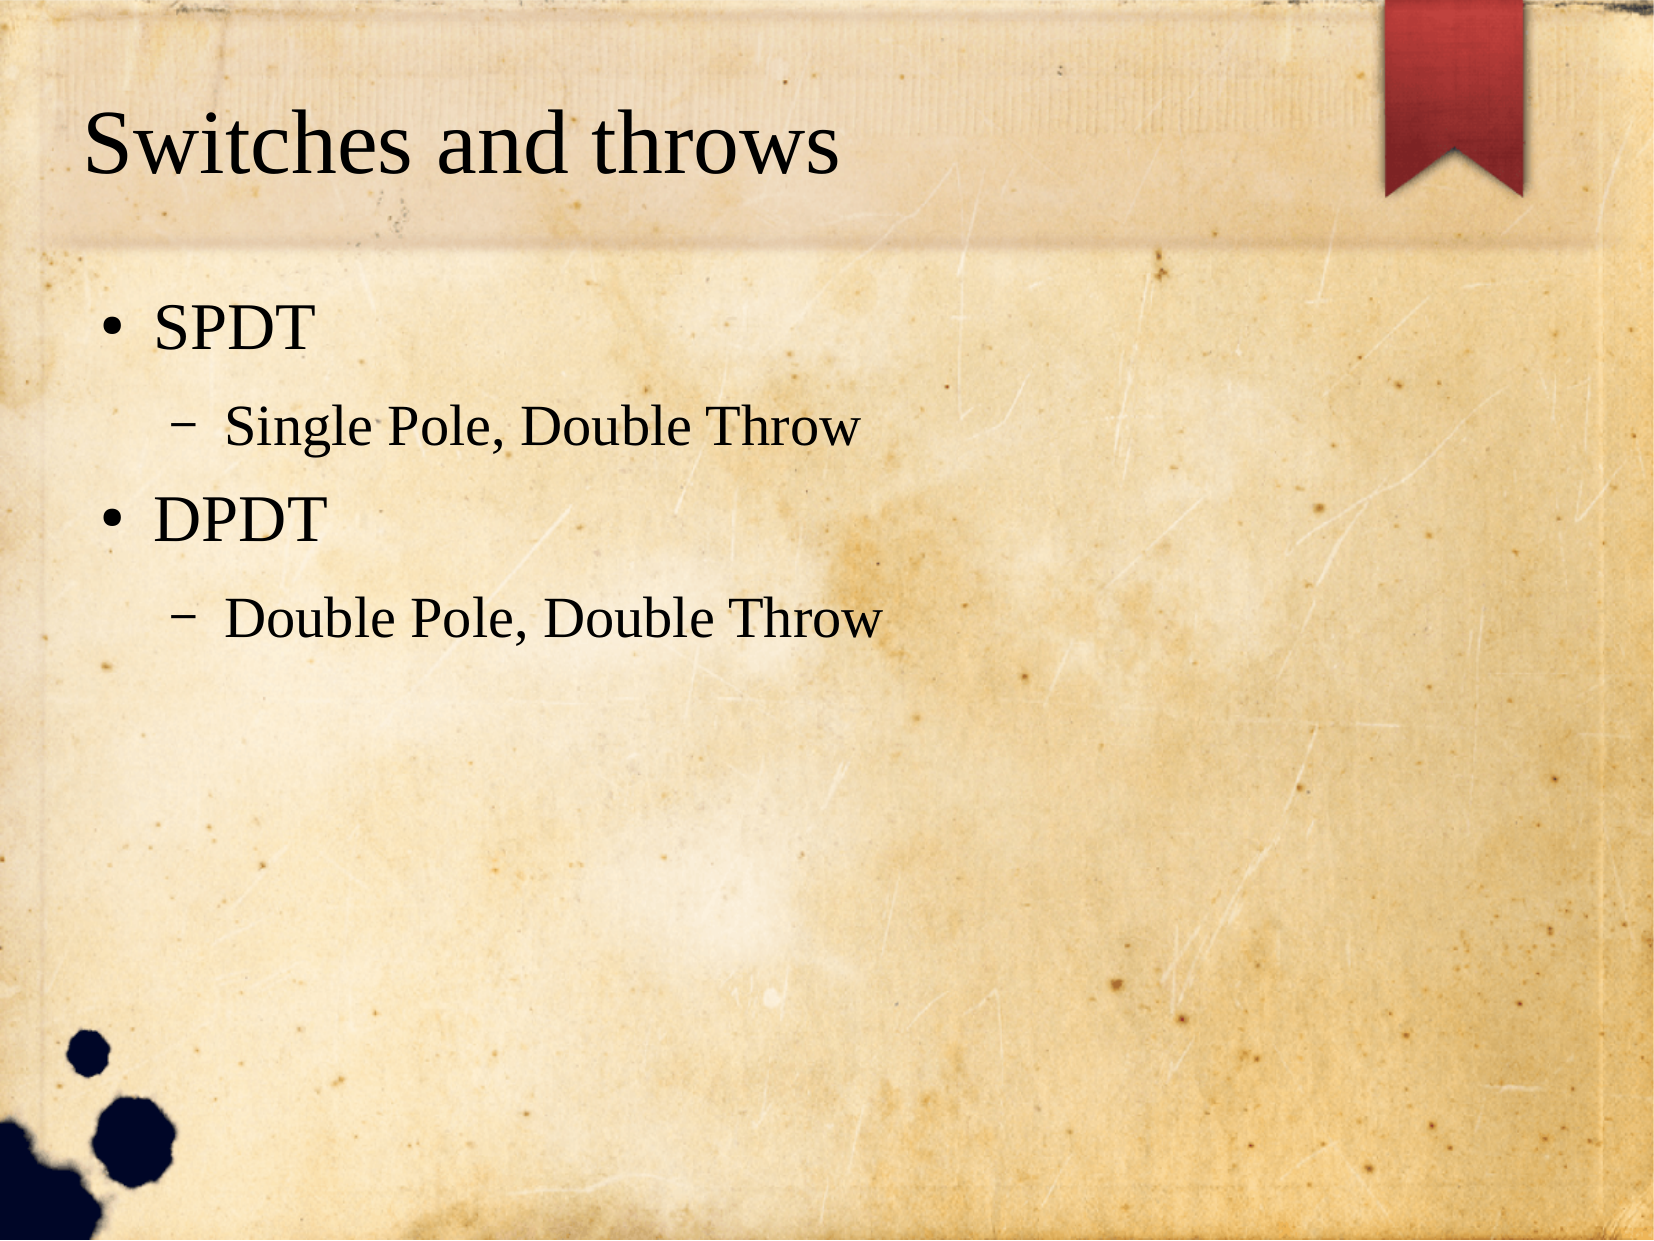

# Switches and throws
SPDT
Single Pole, Double Throw
DPDT
Double Pole, Double Throw